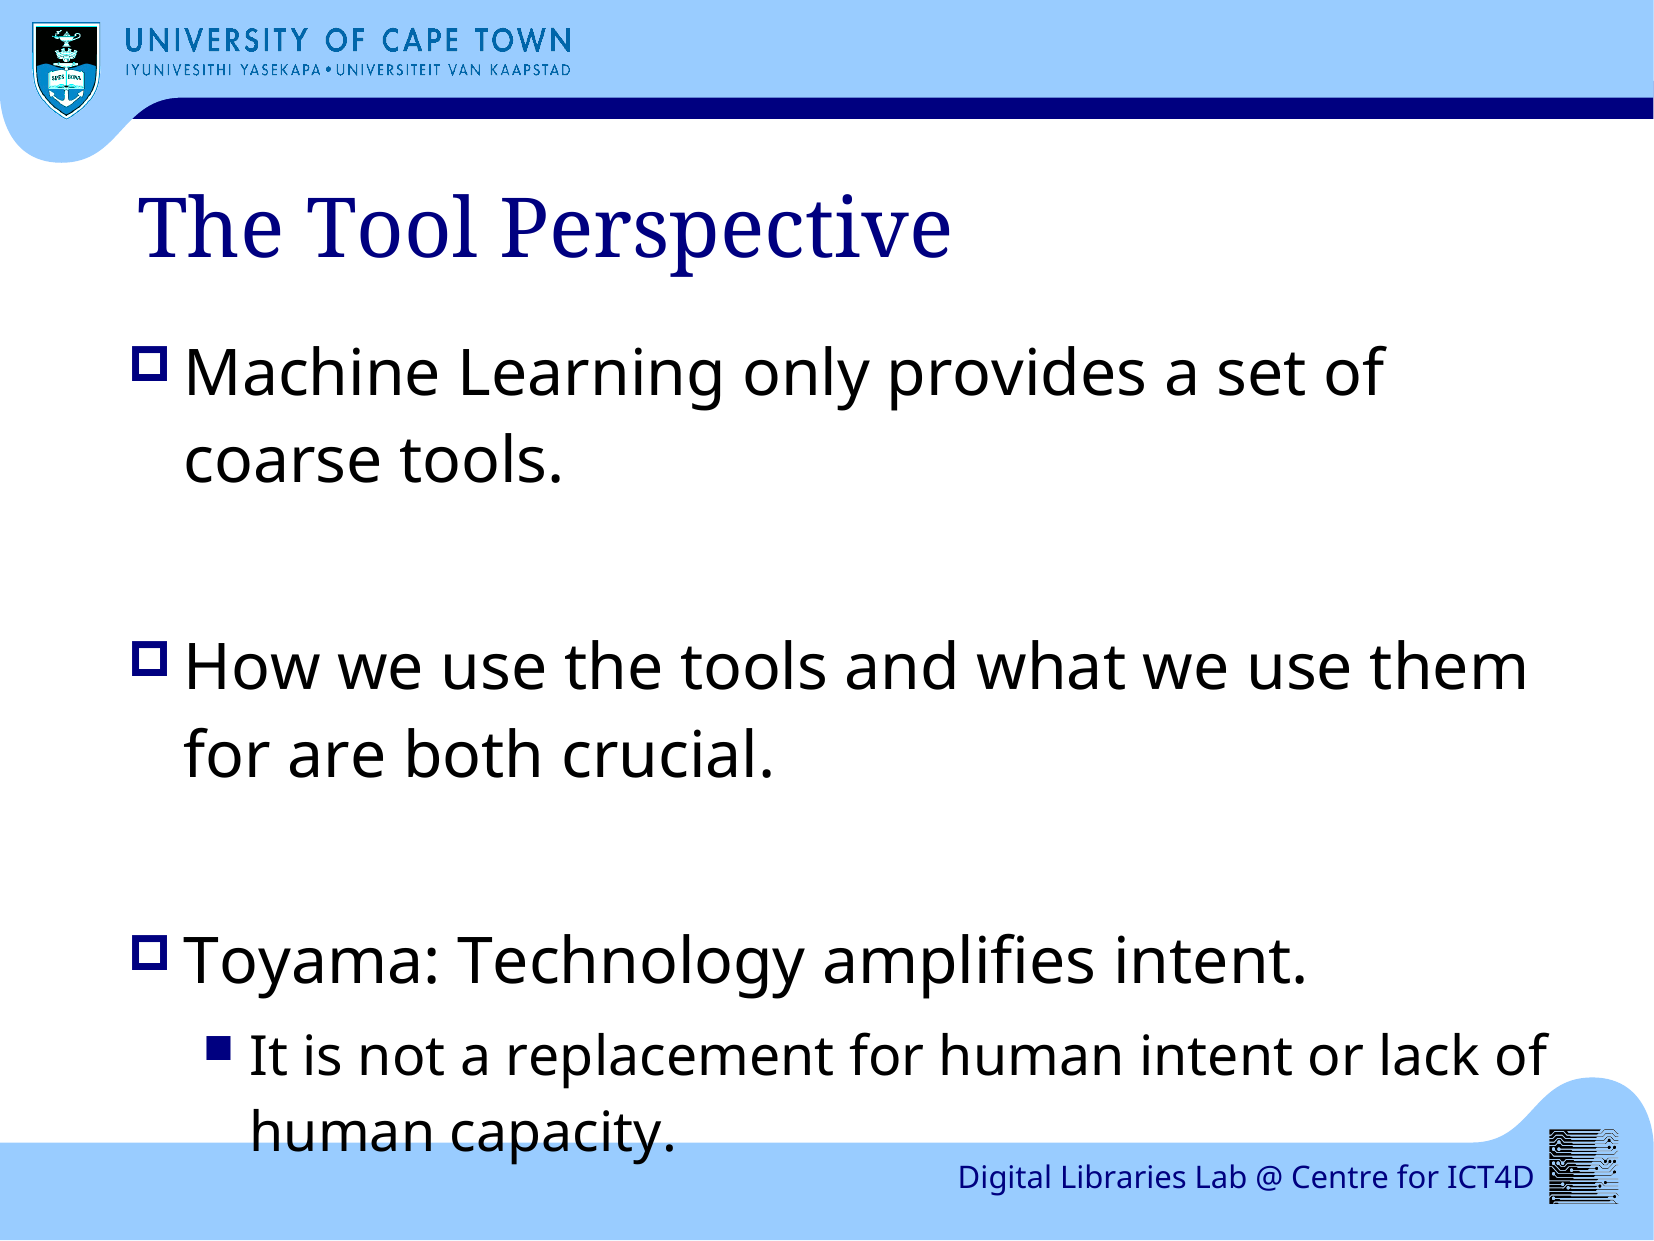

# The Tool Perspective
Machine Learning only provides a set of coarse tools.
How we use the tools and what we use them for are both crucial.
Toyama: Technology amplifies intent.
It is not a replacement for human intent or lack of human capacity.